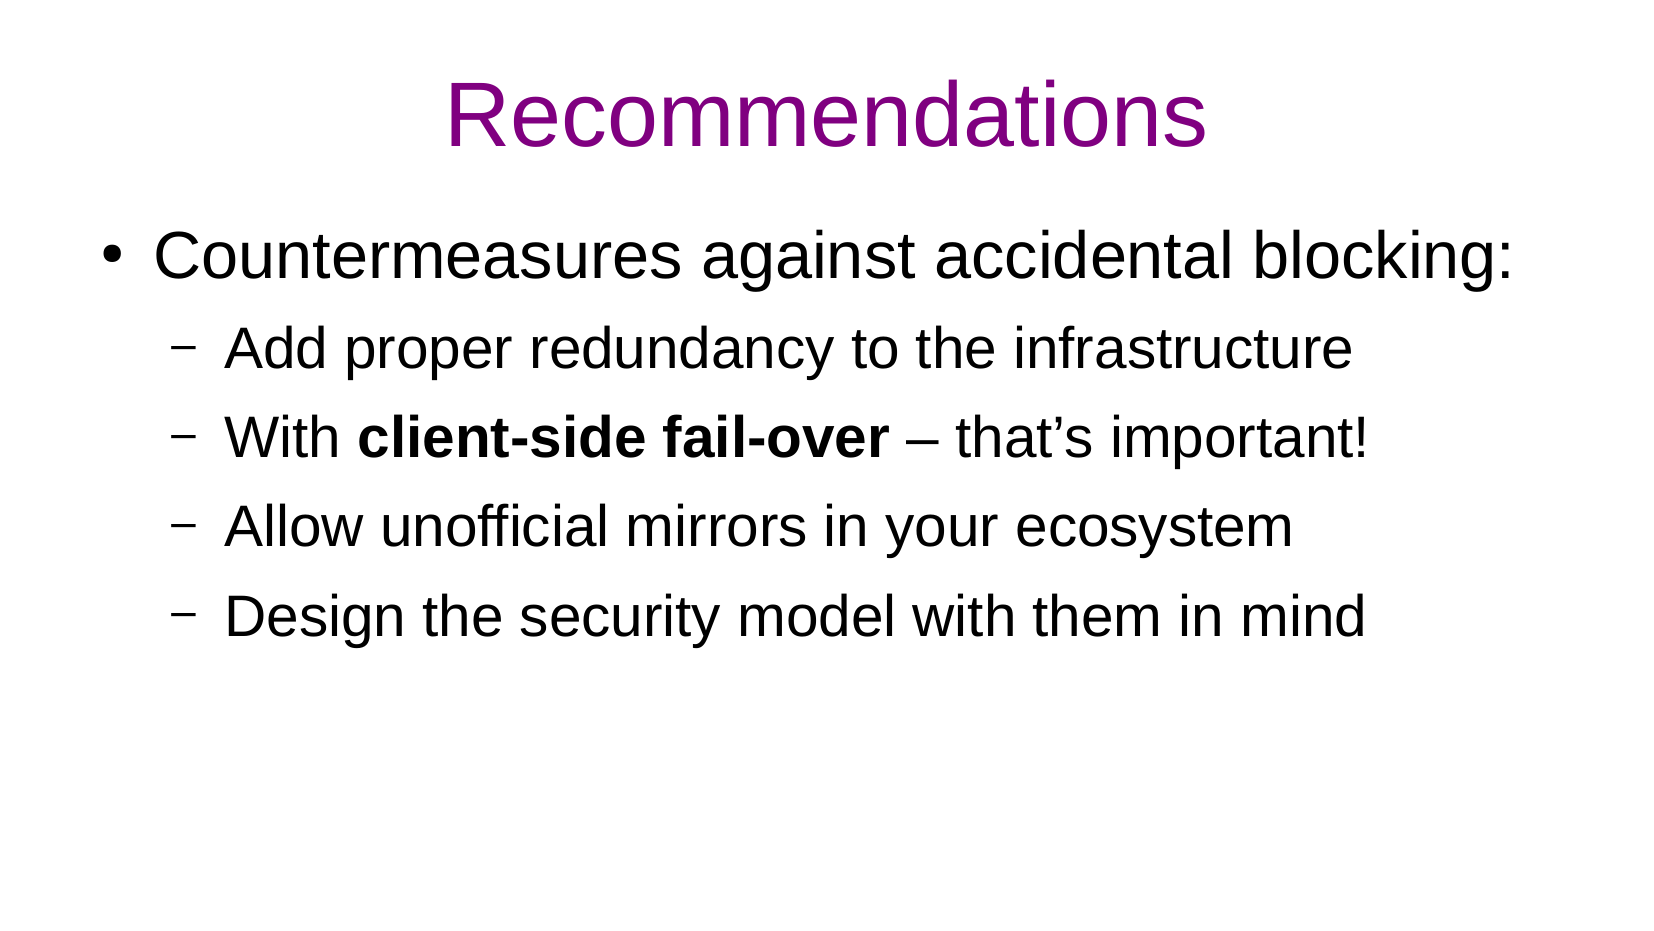

# Recommendations
Countermeasures against accidental blocking:
Add proper redundancy to the infrastructure
With client-side fail-over – that’s important!
Allow unofficial mirrors in your ecosystem
Design the security model with them in mind